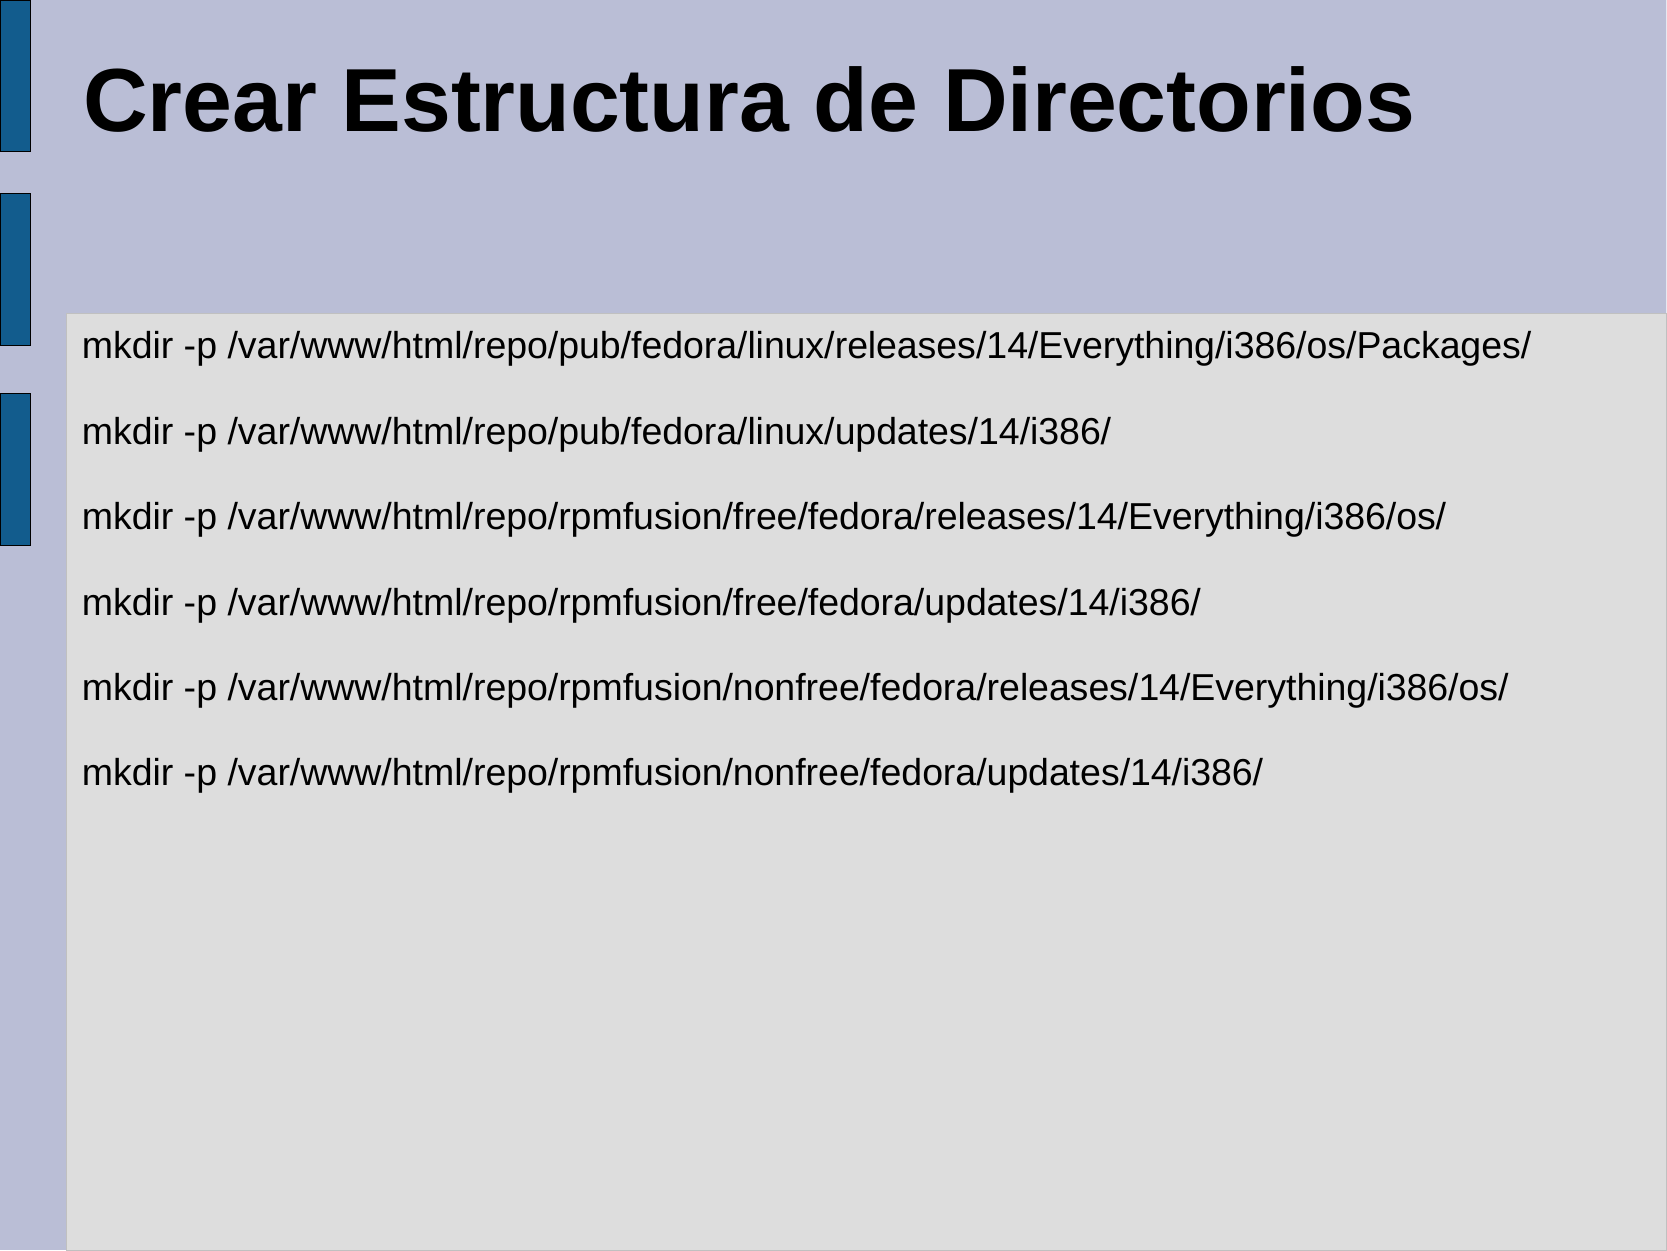

# Crear Estructura de Directorios
mkdir -p /var/www/html/repo/pub/fedora/linux/releases/14/Everything/i386/os/Packages/
mkdir -p /var/www/html/repo/pub/fedora/linux/updates/14/i386/
mkdir -p /var/www/html/repo/rpmfusion/free/fedora/releases/14/Everything/i386/os/
mkdir -p /var/www/html/repo/rpmfusion/free/fedora/updates/14/i386/
mkdir -p /var/www/html/repo/rpmfusion/nonfree/fedora/releases/14/Everything/i386/os/
mkdir -p /var/www/html/repo/rpmfusion/nonfree/fedora/updates/14/i386/